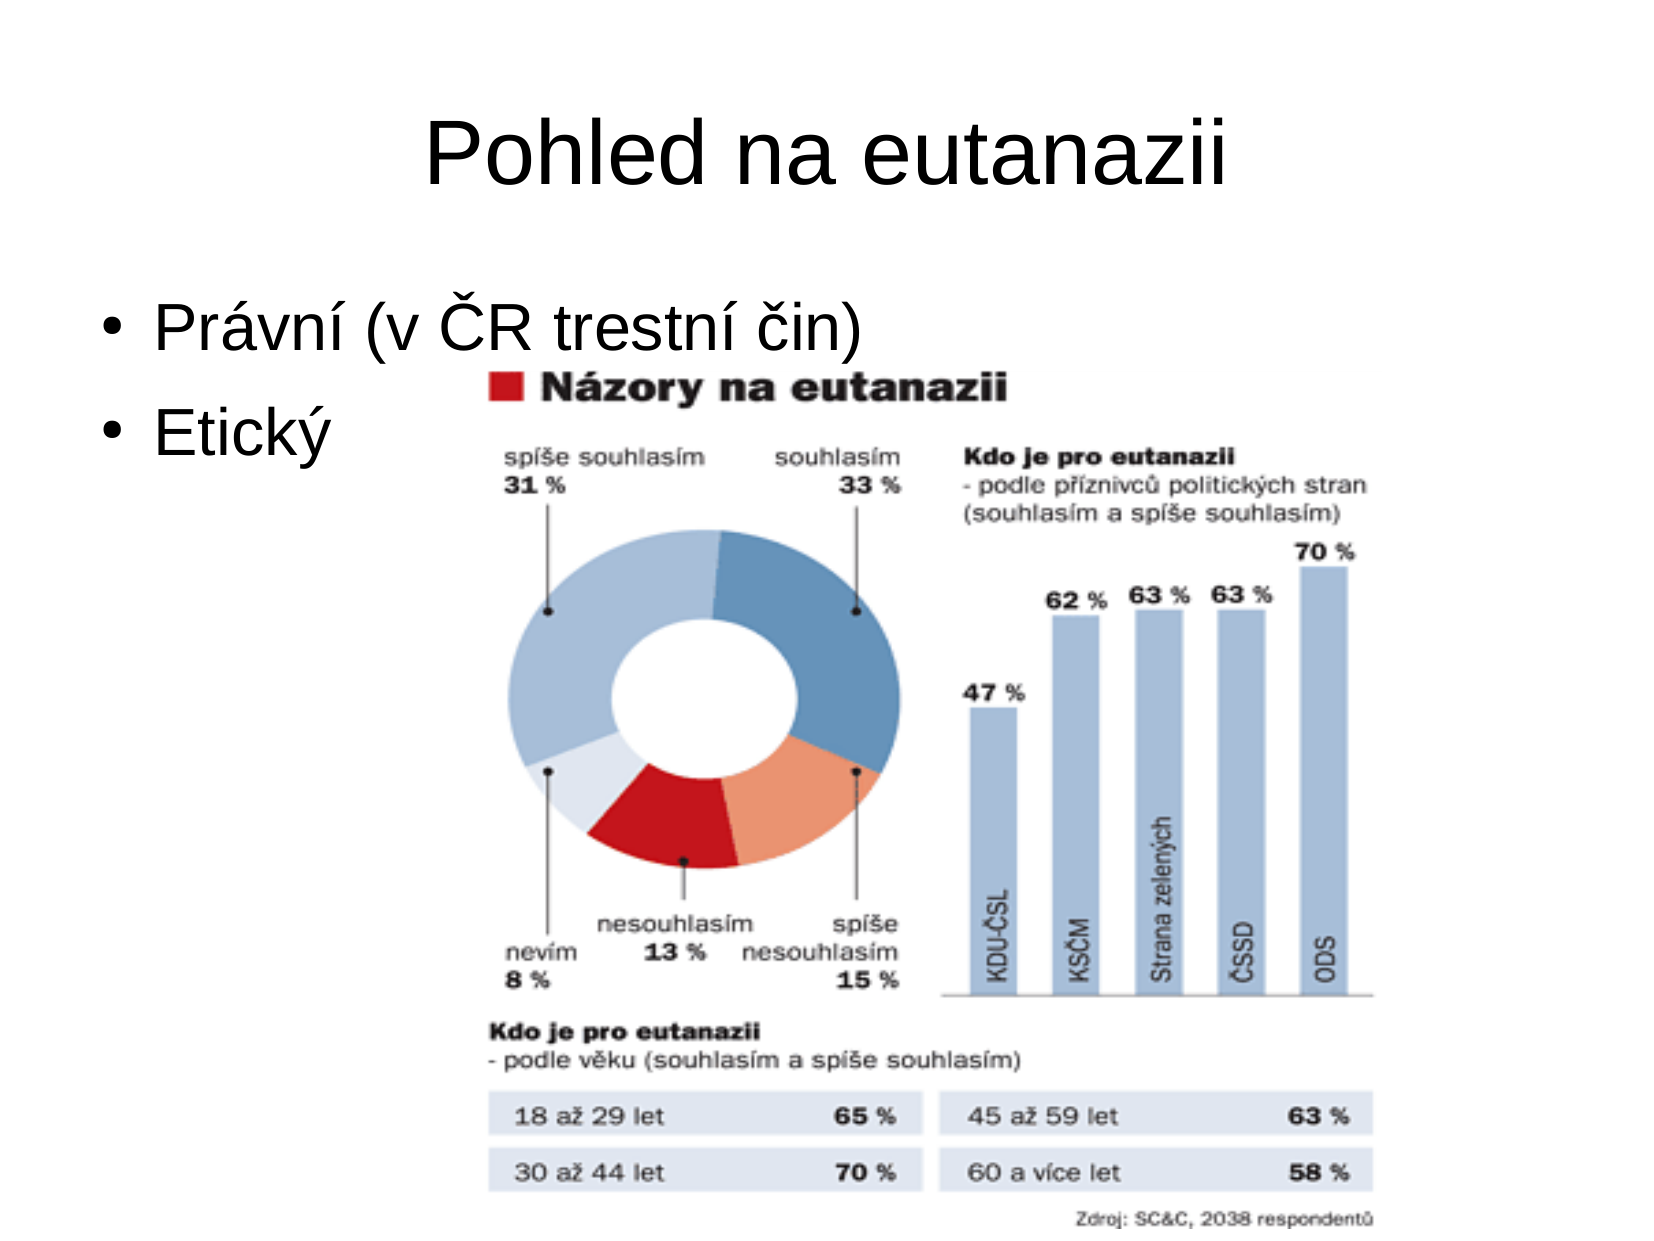

# Pohled na eutanazii
Právní (v ČR trestní čin)
Etický